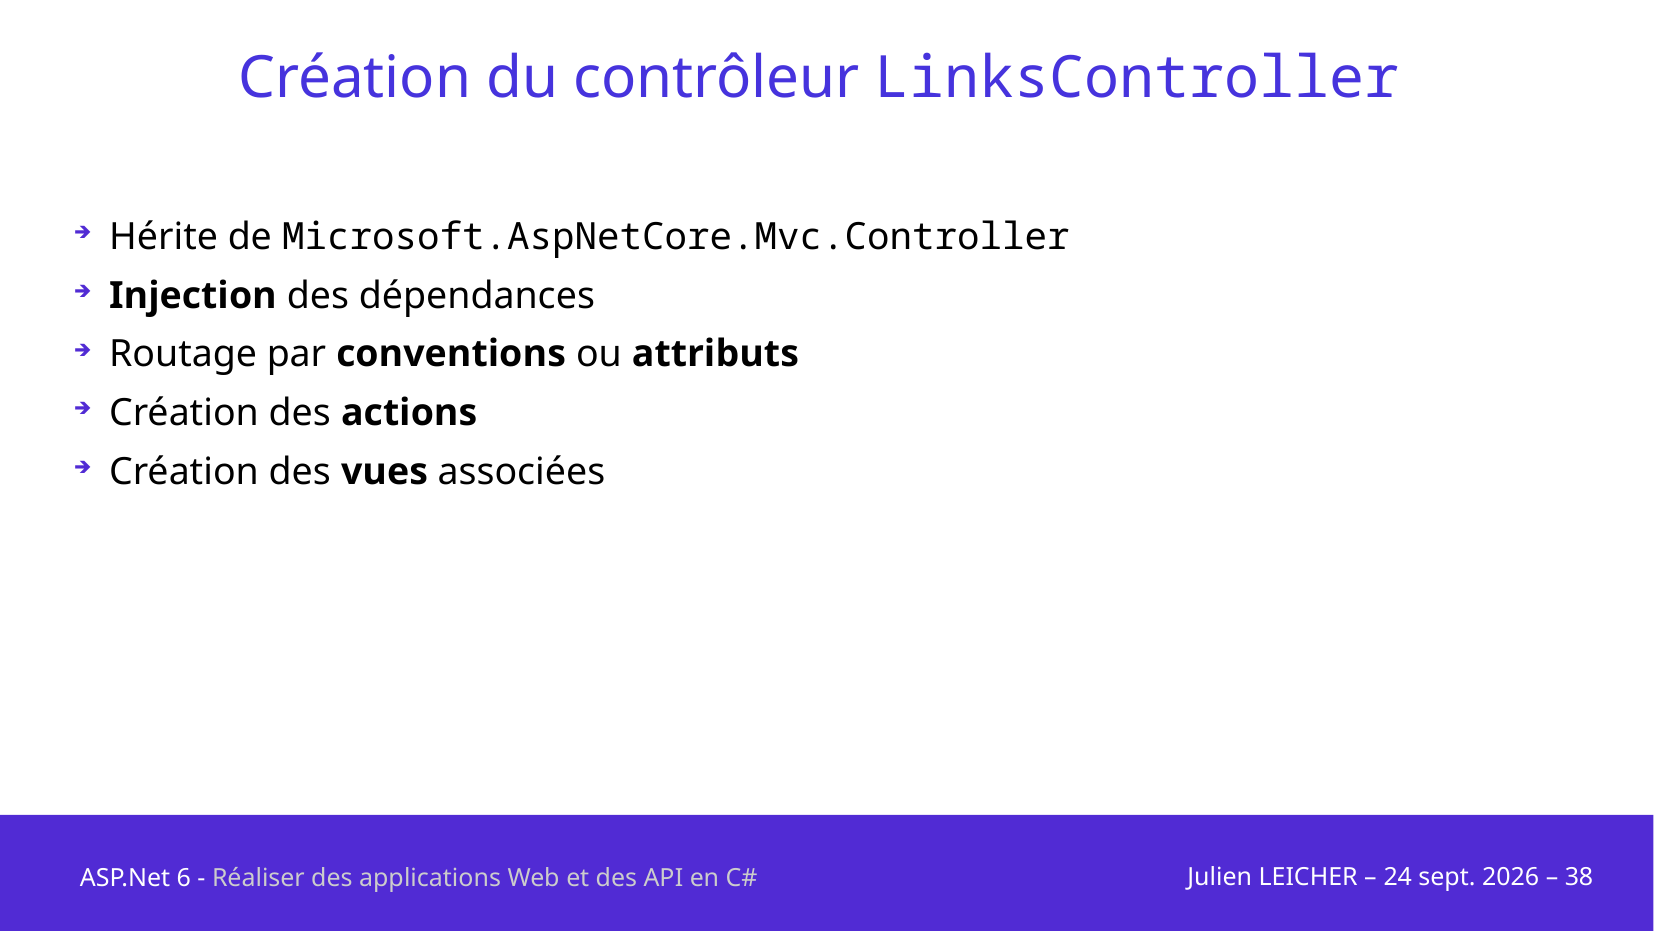

Création du contrôleur LinksController
Hérite de Microsoft.AspNetCore.Mvc.Controller
Injection des dépendances
Routage par conventions ou attributs
Création des actions
Création des vues associées
Julien LEICHER – –
ASP.Net 6 - Réaliser des applications Web et des API en C#